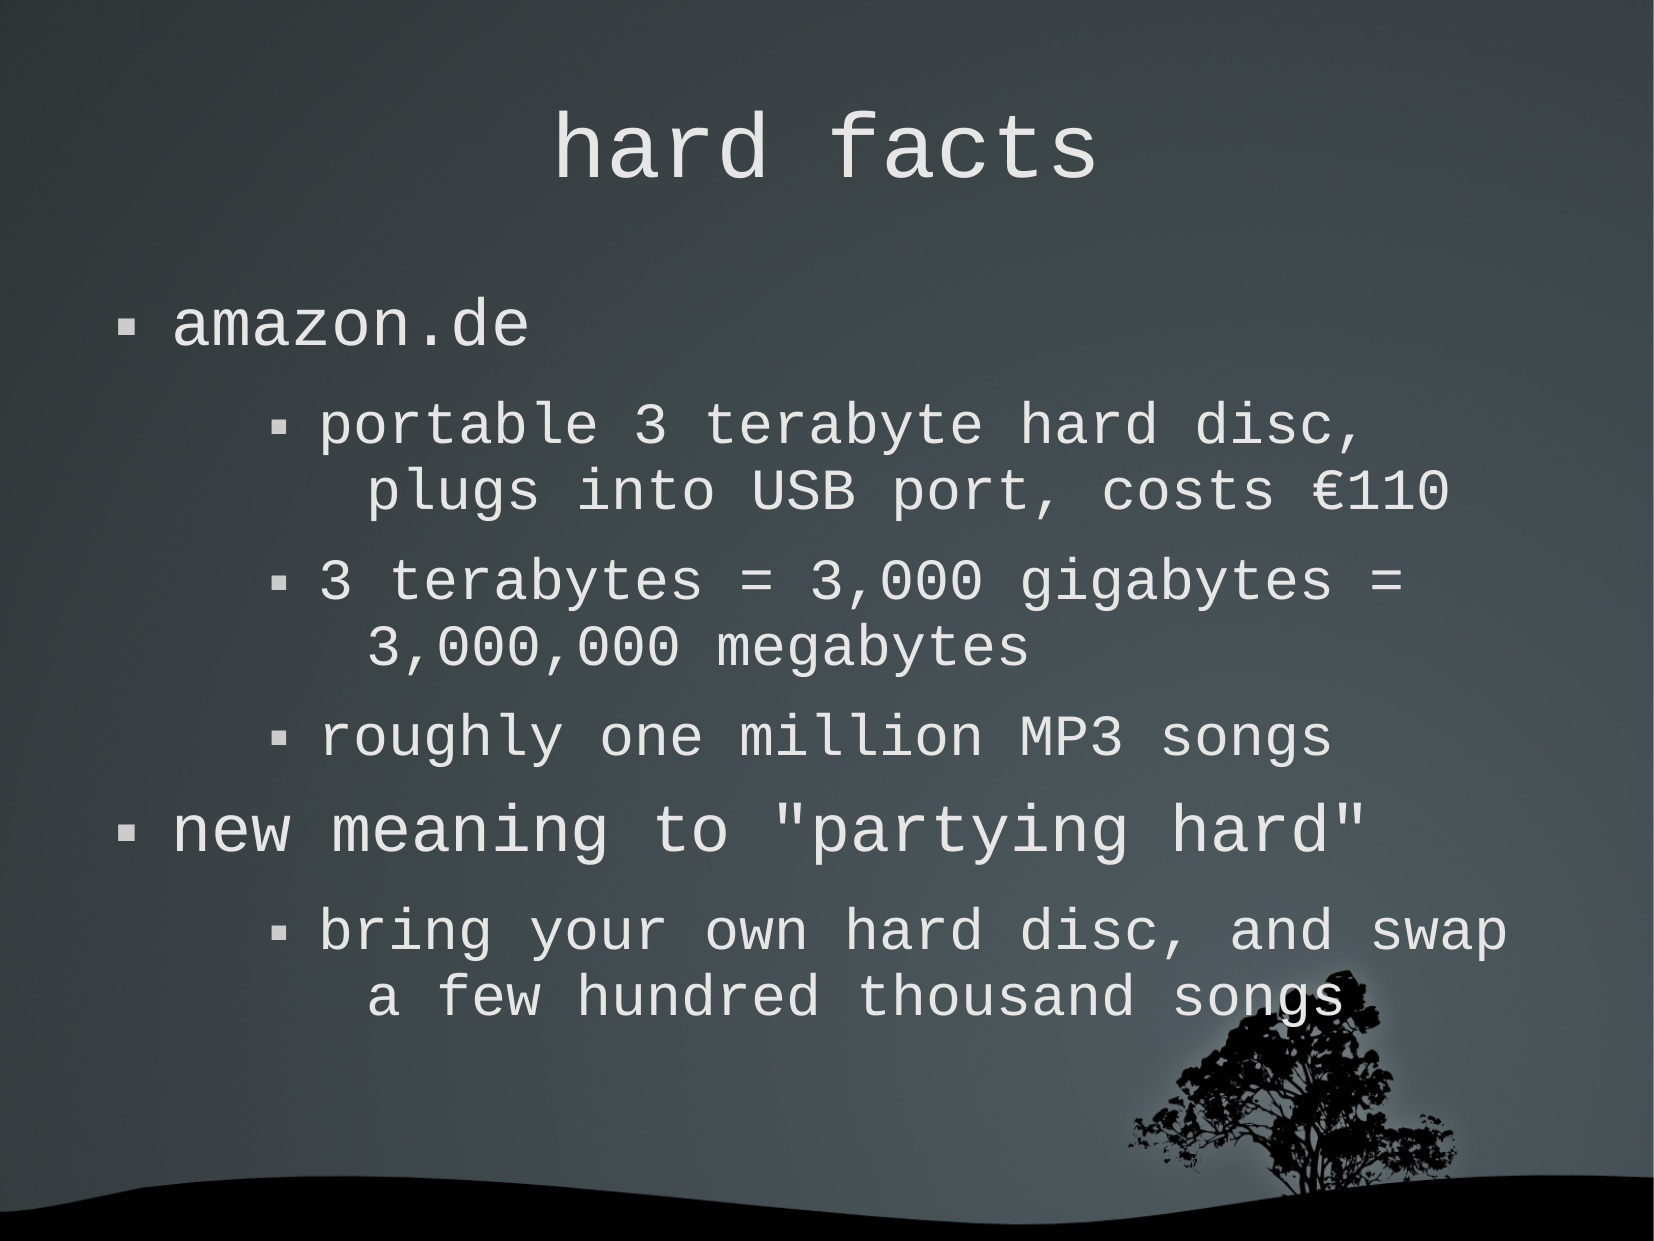

# hard facts
amazon.de
portable 3 terabyte hard disc, plugs into USB port, costs €110
3 terabytes = 3,000 gigabytes = 3,000,000 megabytes
roughly one million MP3 songs
new meaning to "partying hard"
bring your own hard disc, and swap a few hundred thousand songs